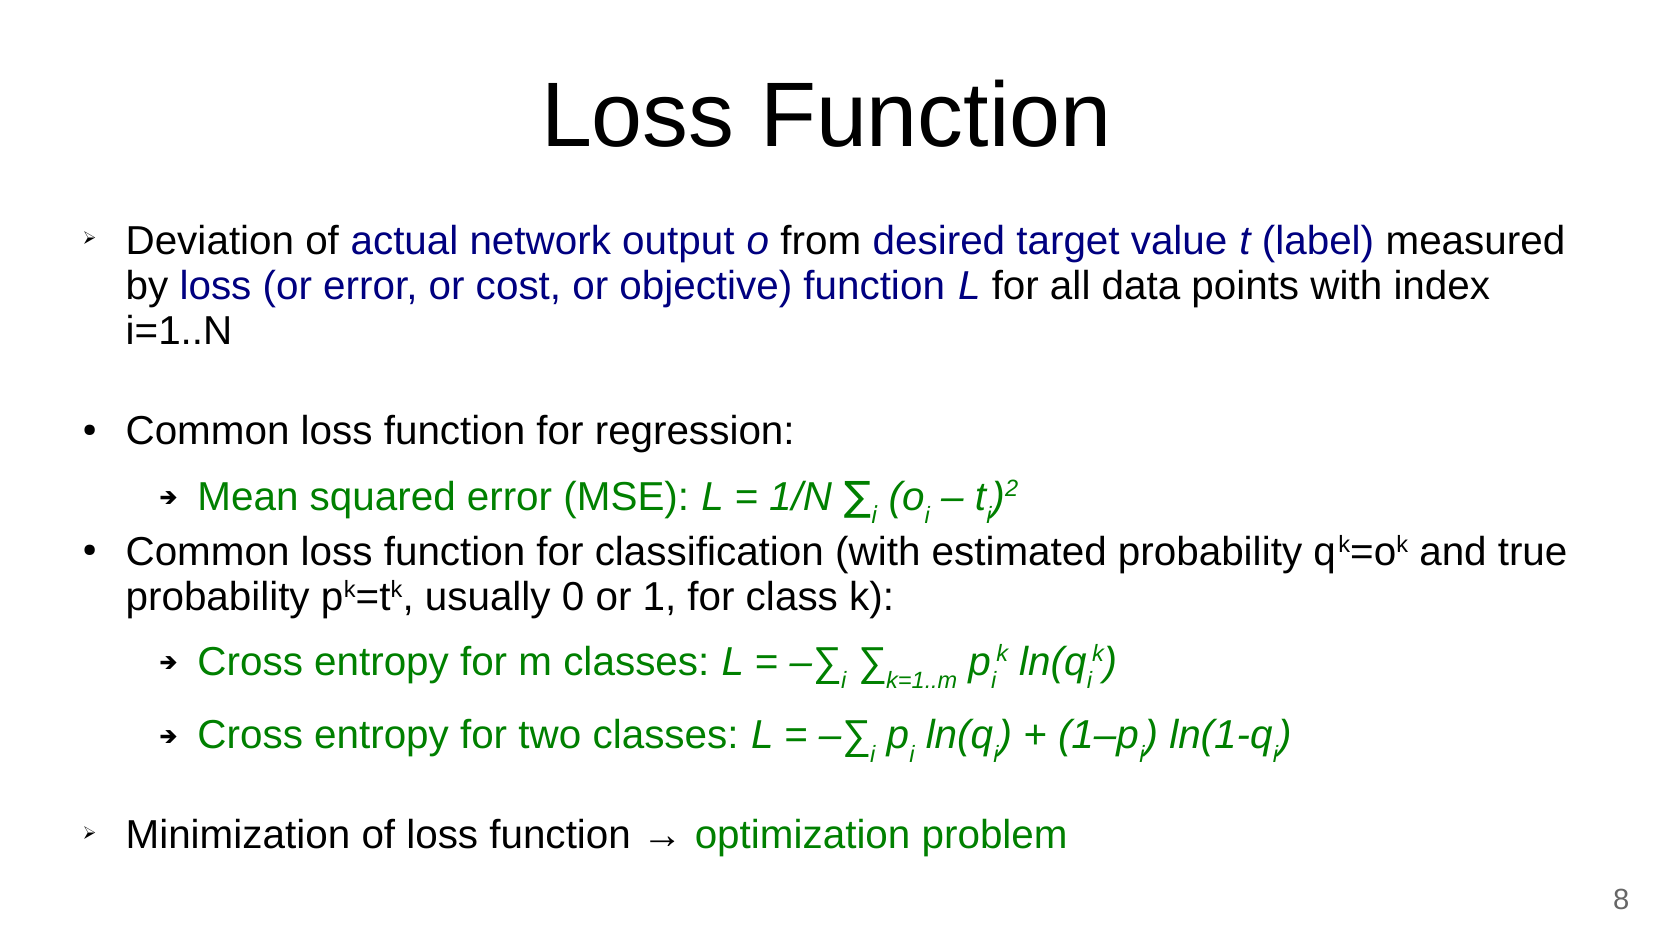

# Loss Function
Deviation of actual network output o from desired target value t (label) measured by loss (or error, or cost, or objective) function L for all data points with index i=1..N
Common loss function for regression:
Mean squared error (MSE): L = 1/N ∑i (oi – ti)2
Common loss function for classification (with estimated probability qk=ok and true probability pk=tk, usually 0 or 1, for class k):
Cross entropy for m classes: L = –∑i ∑k=1..m pik ln(qik)
Cross entropy for two classes: L = –∑i pi ln(qi) + (1–pi) ln(1-qi)
Minimization of loss function → optimization problem